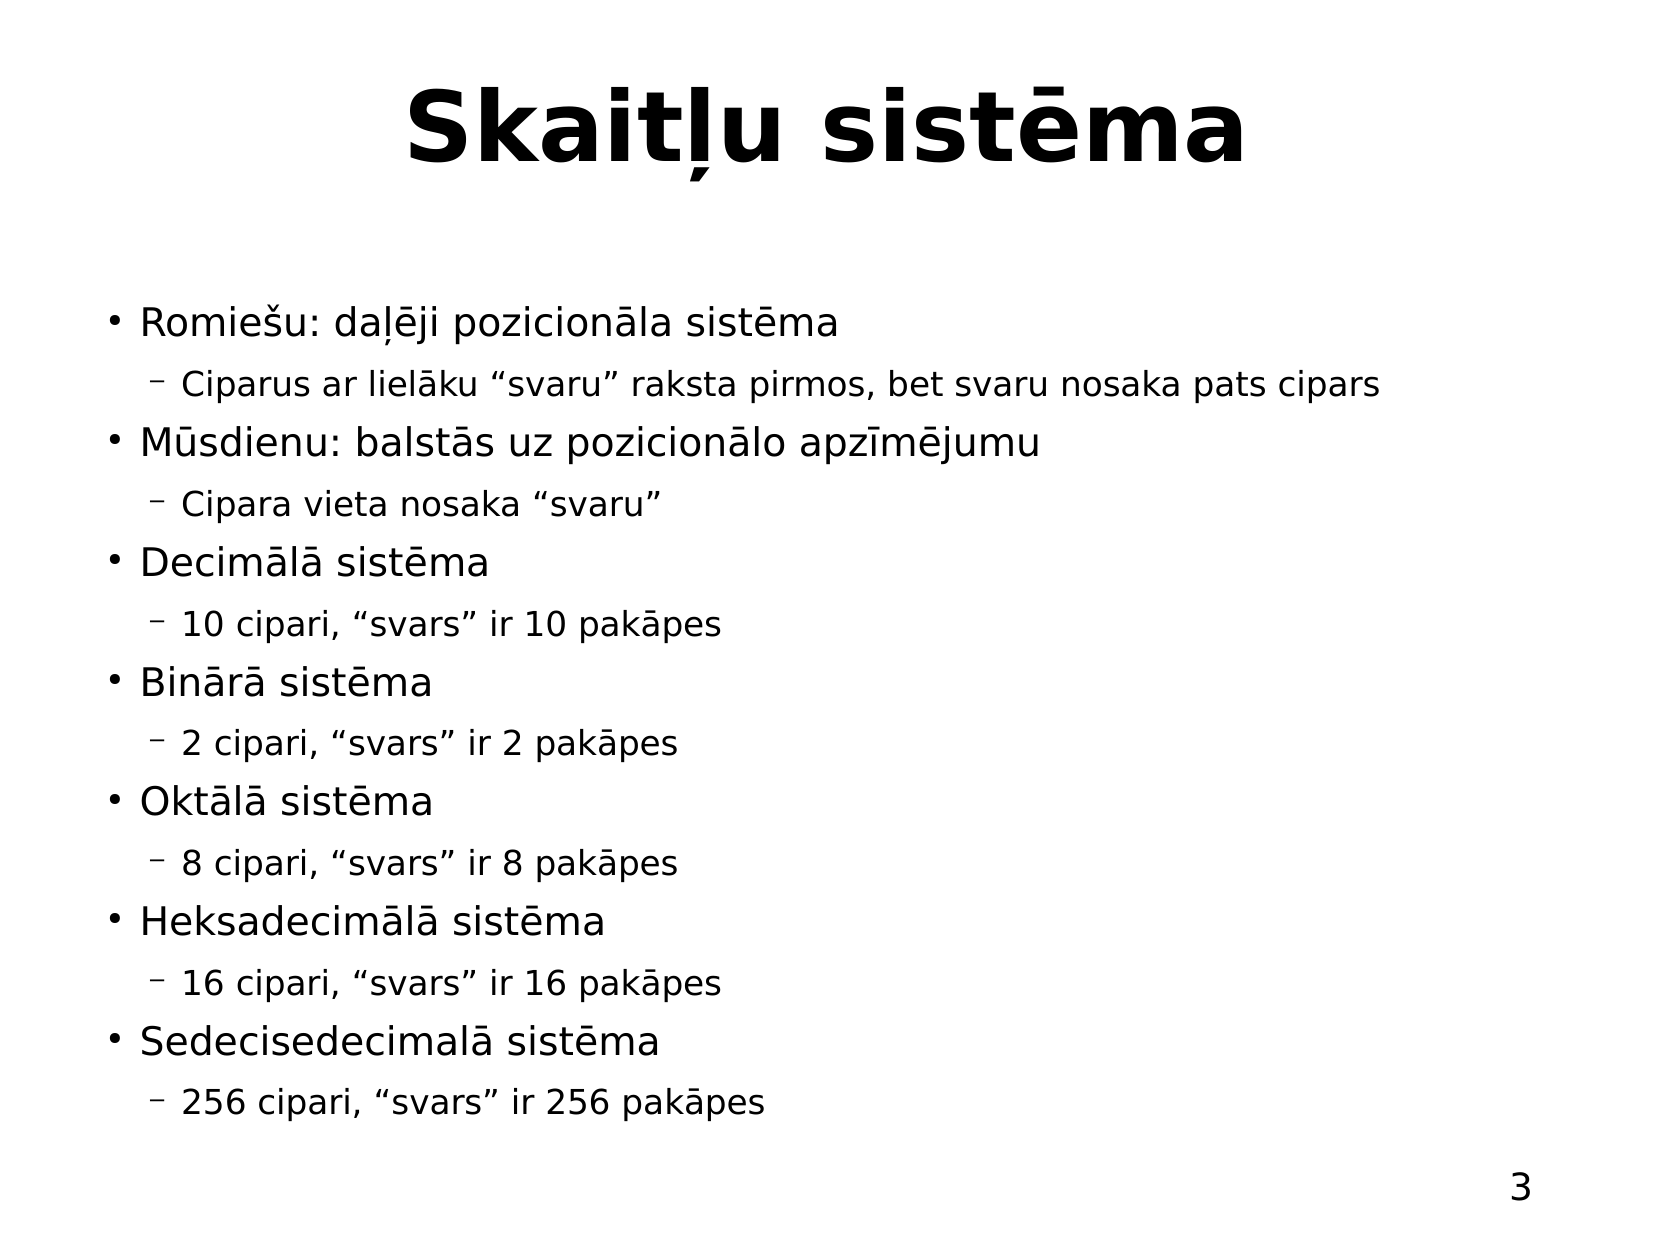

# Skaitļu sistēma
Romiešu: daļēji pozicionāla sistēma
Ciparus ar lielāku “svaru” raksta pirmos, bet svaru nosaka pats cipars
Mūsdienu: balstās uz pozicionālo apzīmējumu
Cipara vieta nosaka “svaru”
Decimālā sistēma
10 cipari, “svars” ir 10 pakāpes
Binārā sistēma
2 cipari, “svars” ir 2 pakāpes
Oktālā sistēma
8 cipari, “svars” ir 8 pakāpes
Heksadecimālā sistēma
16 cipari, “svars” ir 16 pakāpes
Sedecisedecimalā sistēma
256 cipari, “svars” ir 256 pakāpes